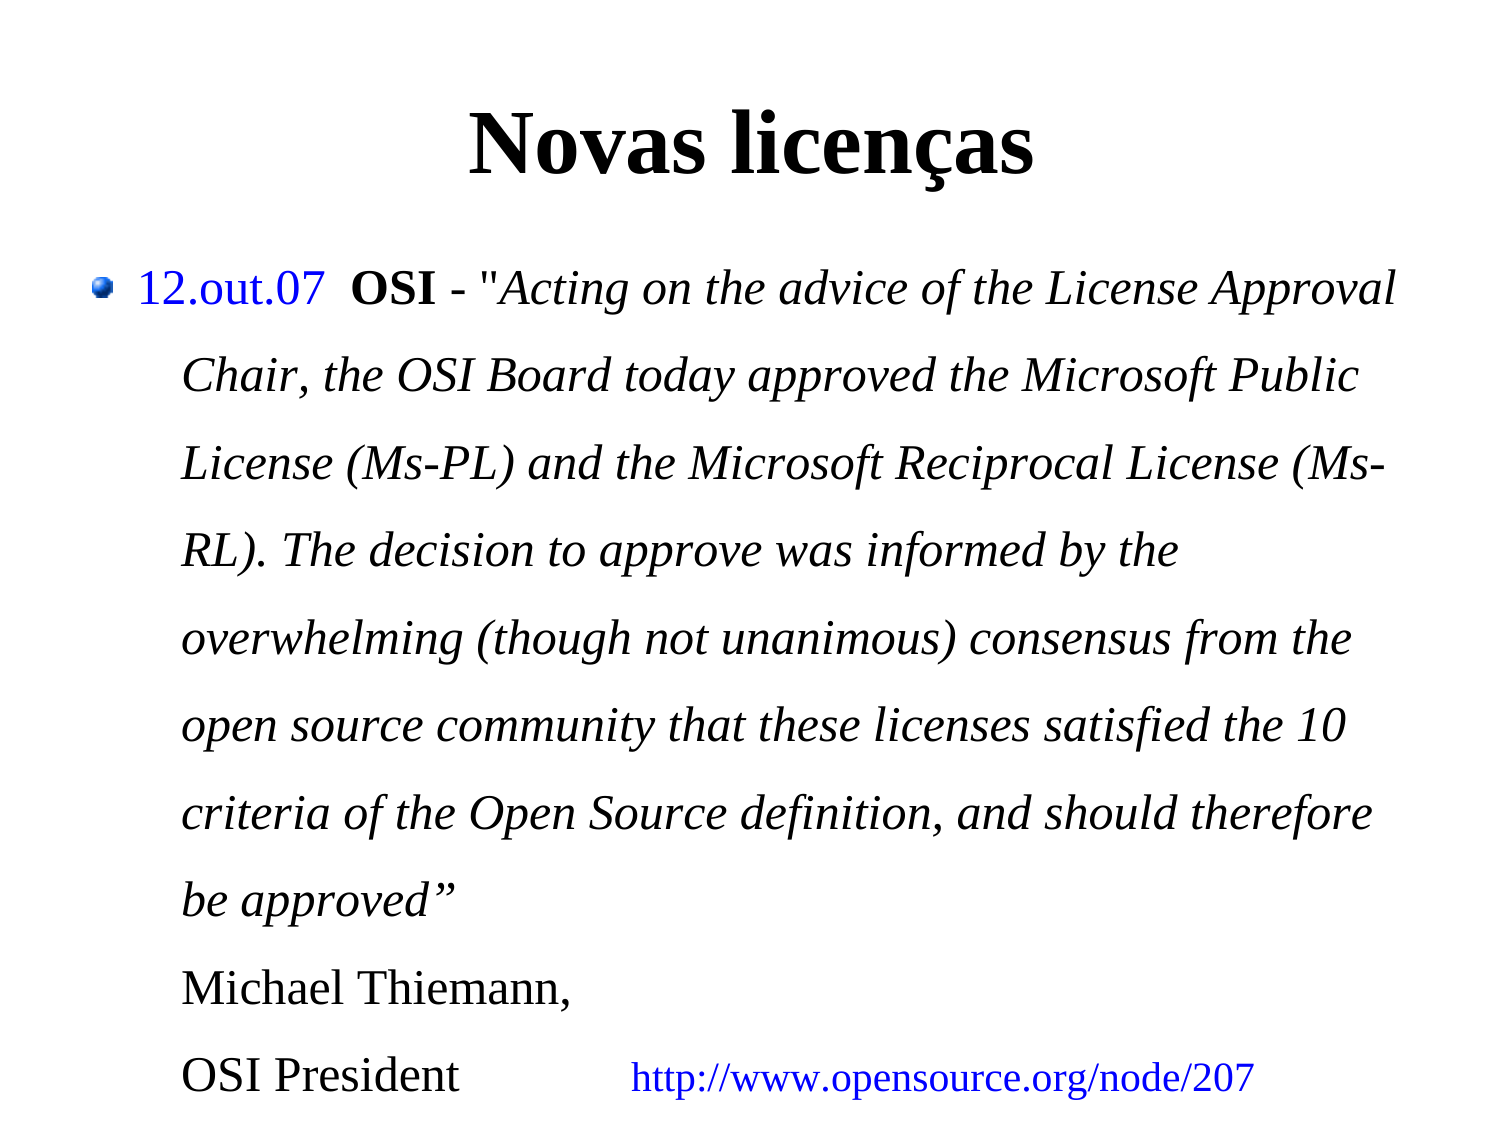

# Novas licenças
12.out.07 OSI - "Acting on the advice of the License Approval Chair, the OSI Board today approved the Microsoft Public License (Ms-PL) and the Microsoft Reciprocal License (Ms-RL). The decision to approve was informed by the overwhelming (though not unanimous) consensus from the open source community that these licenses satisfied the 10 criteria of the Open Source definition, and should therefore be approved”
Michael Thiemann,
OSI President	 	http://www.opensource.org/node/207